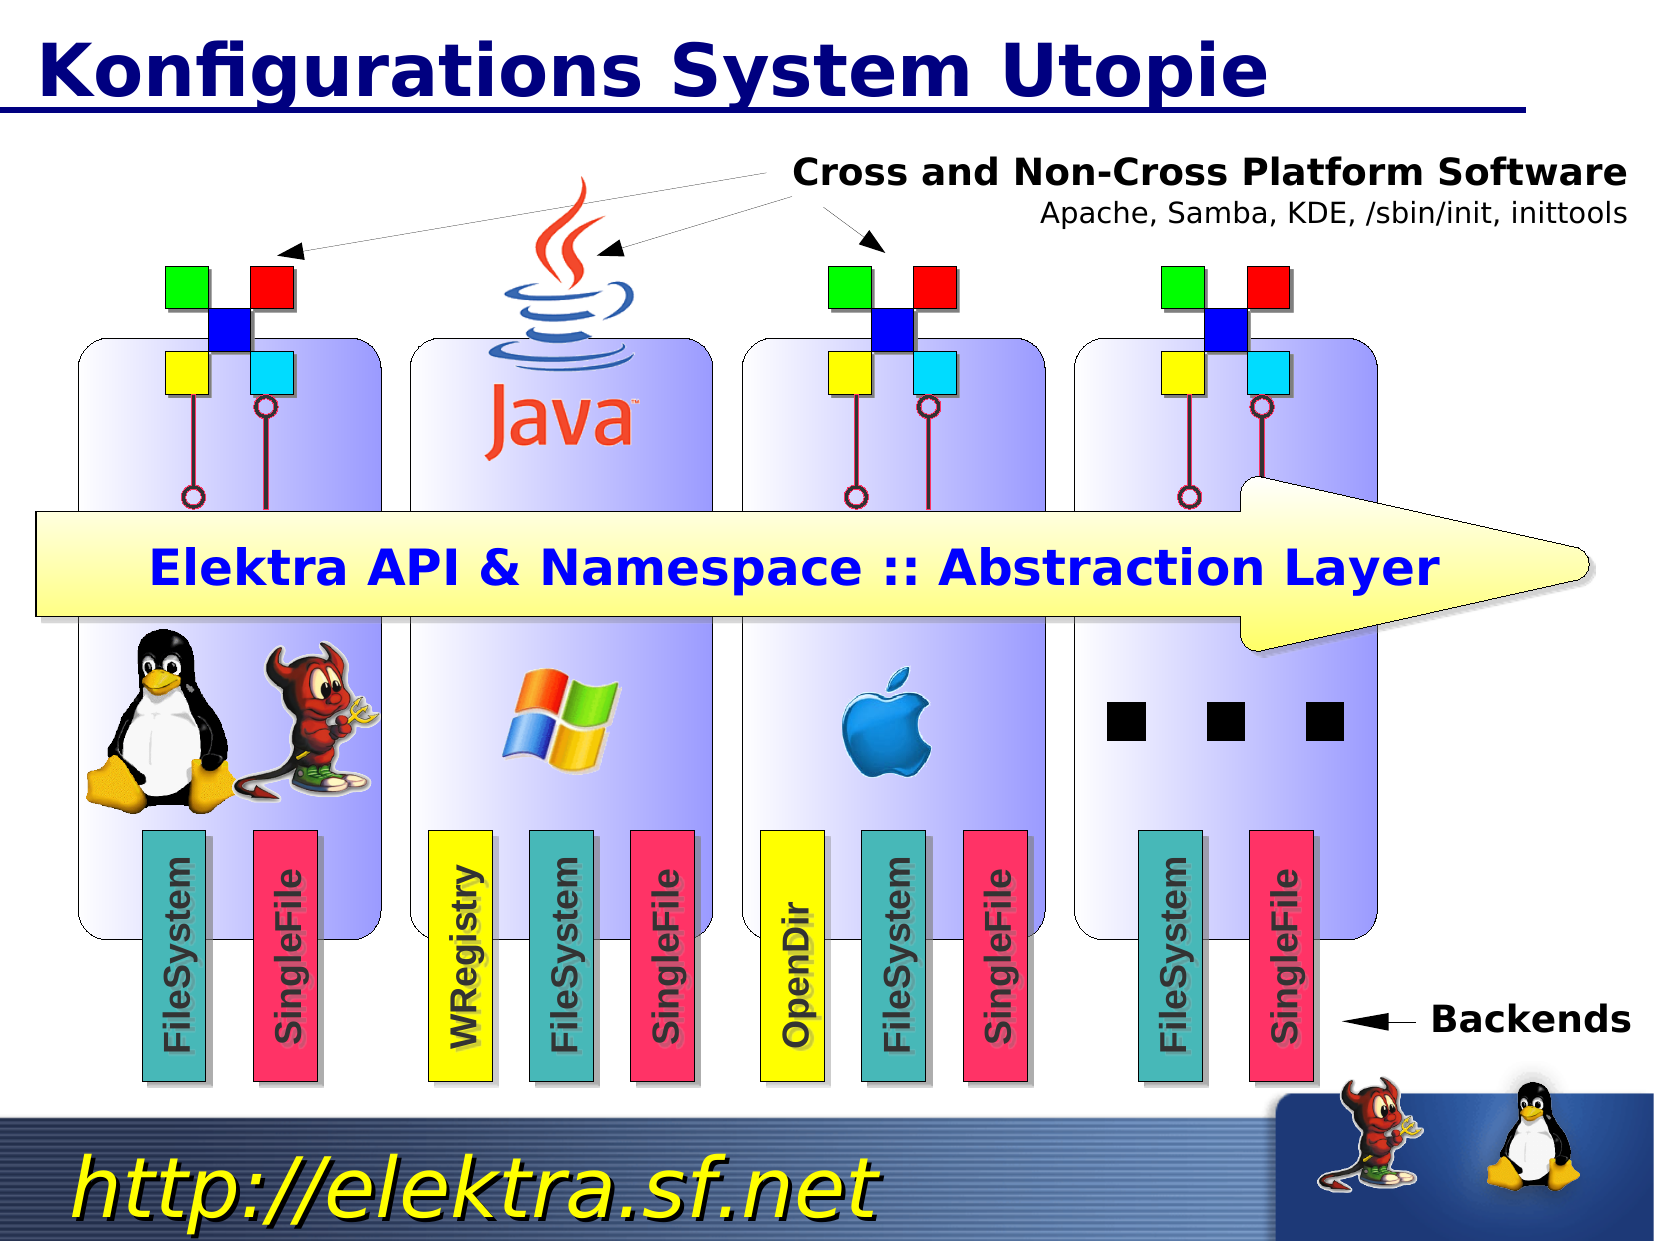

Konfigurations System Utopie
Cross and Non-Cross Platform Software
Apache, Samba, KDE, /sbin/init, inittools
Elektra API & Namespace :: Abstraction Layer
FileSystem
FileSystem
SingleFile
SingleFile
FileSystem
FileSystem
WRegistry
SingleFile
SingleFile
FileSystem
FileSystem
OpenDir
SingleFile
SingleFile
FileSystem
FileSystem
SingleFile
SingleFile
Backends